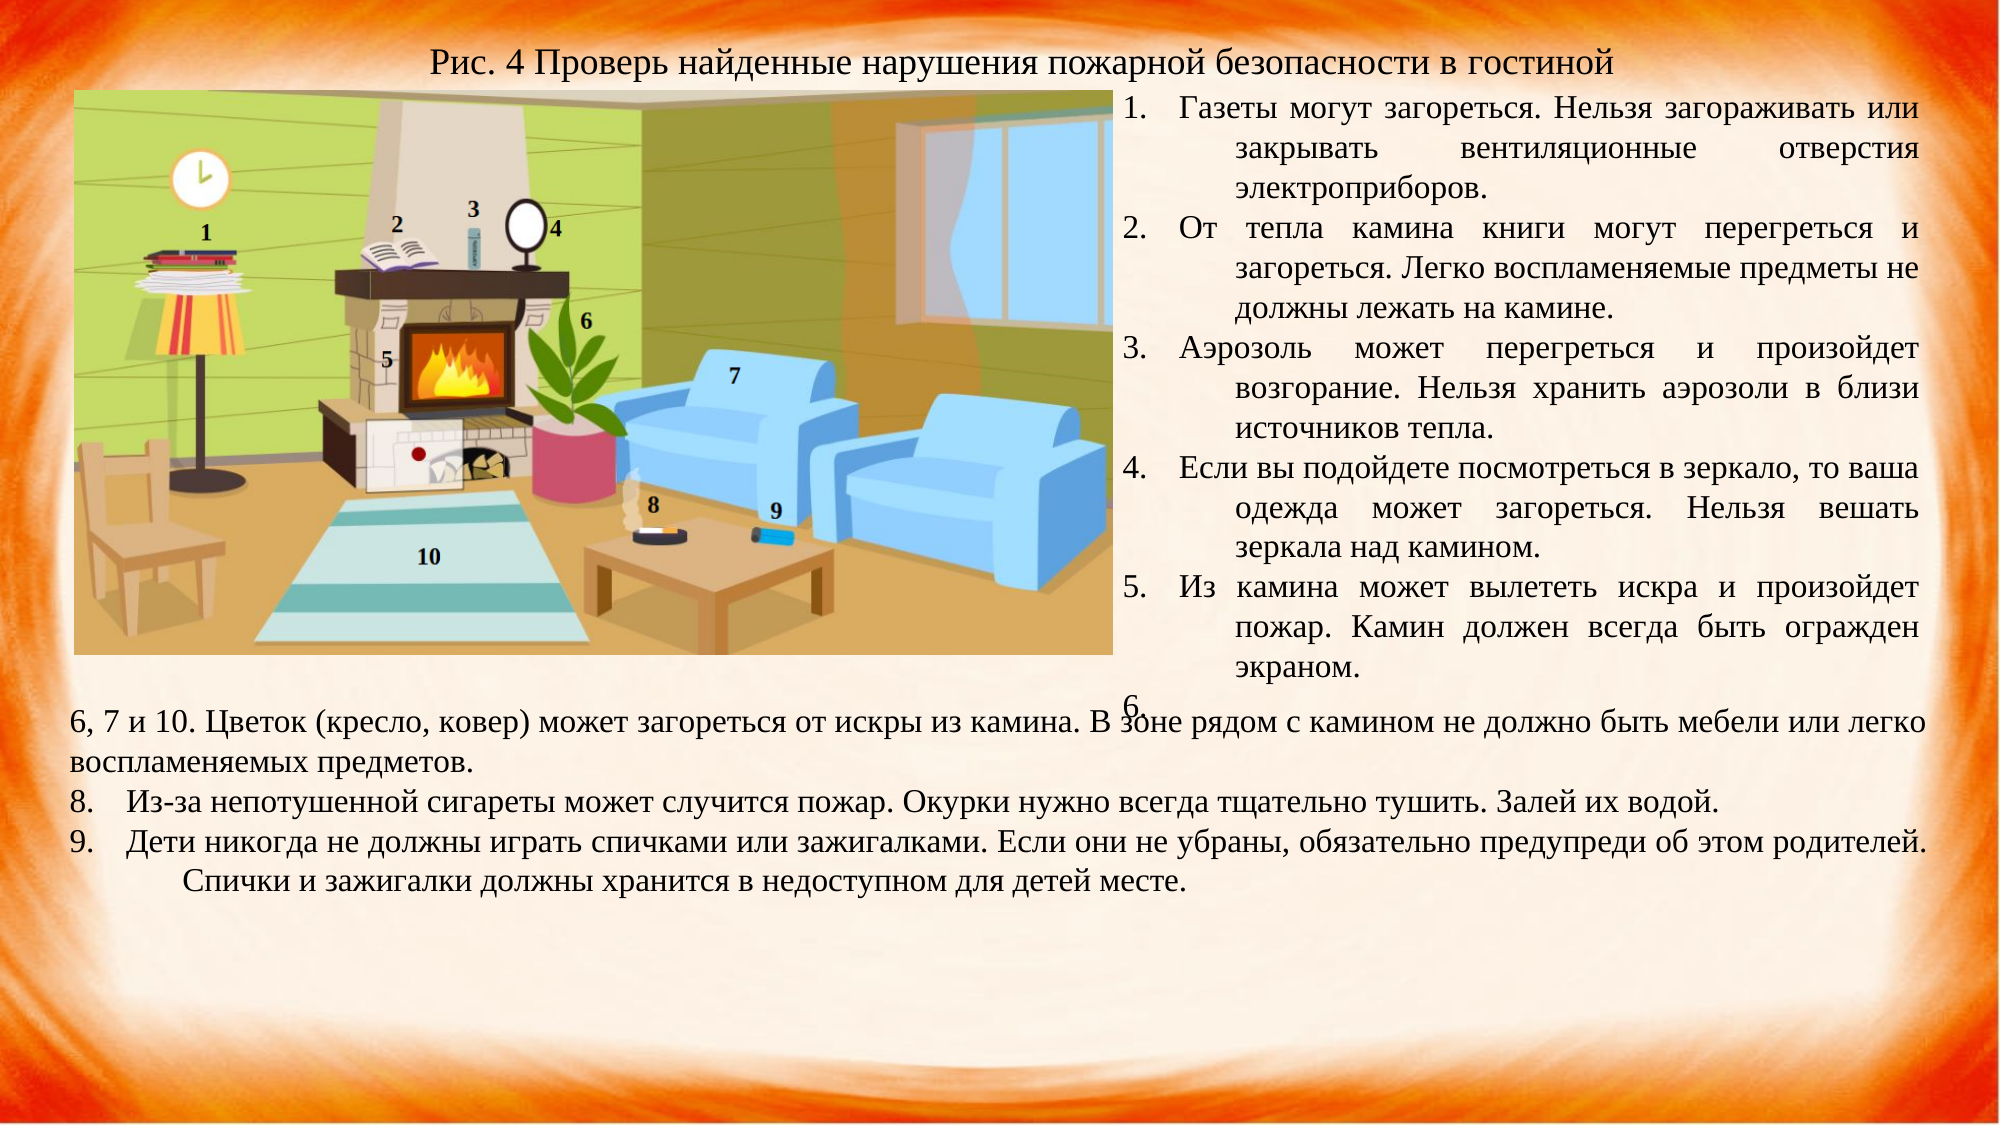

Рис. 4 Проверь найденные нарушения пожарной безопасности в гостиной
Газеты могут загореться. Нельзя загораживать или закрывать вентиляционные отверстия электроприборов.
От тепла камина книги могут перегреться и загореться. Легко воспламеняемые предметы не должны лежать на камине.
Аэрозоль может перегреться и произойдет возгорание. Нельзя хранить аэрозоли в близи источников тепла.
Если вы подойдете посмотреться в зеркало, то ваша одежда может загореться. Нельзя вешать зеркала над камином.
Из камина может вылететь искра и произойдет пожар. Камин должен всегда быть огражден экраном.
6, 7 и 10. Цветок (кресло, ковер) может загореться от искры из камина. В зоне рядом с камином не должно быть мебели или легко воспламеняемых предметов.
Из-за непотушенной сигареты может случится пожар. Окурки нужно всегда тщательно тушить. Залей их водой.
Дети никогда не должны играть спичками или зажигалками. Если они не убраны, обязательно предупреди об этом родителей. Спички и зажигалки должны хранится в недоступном для детей месте.